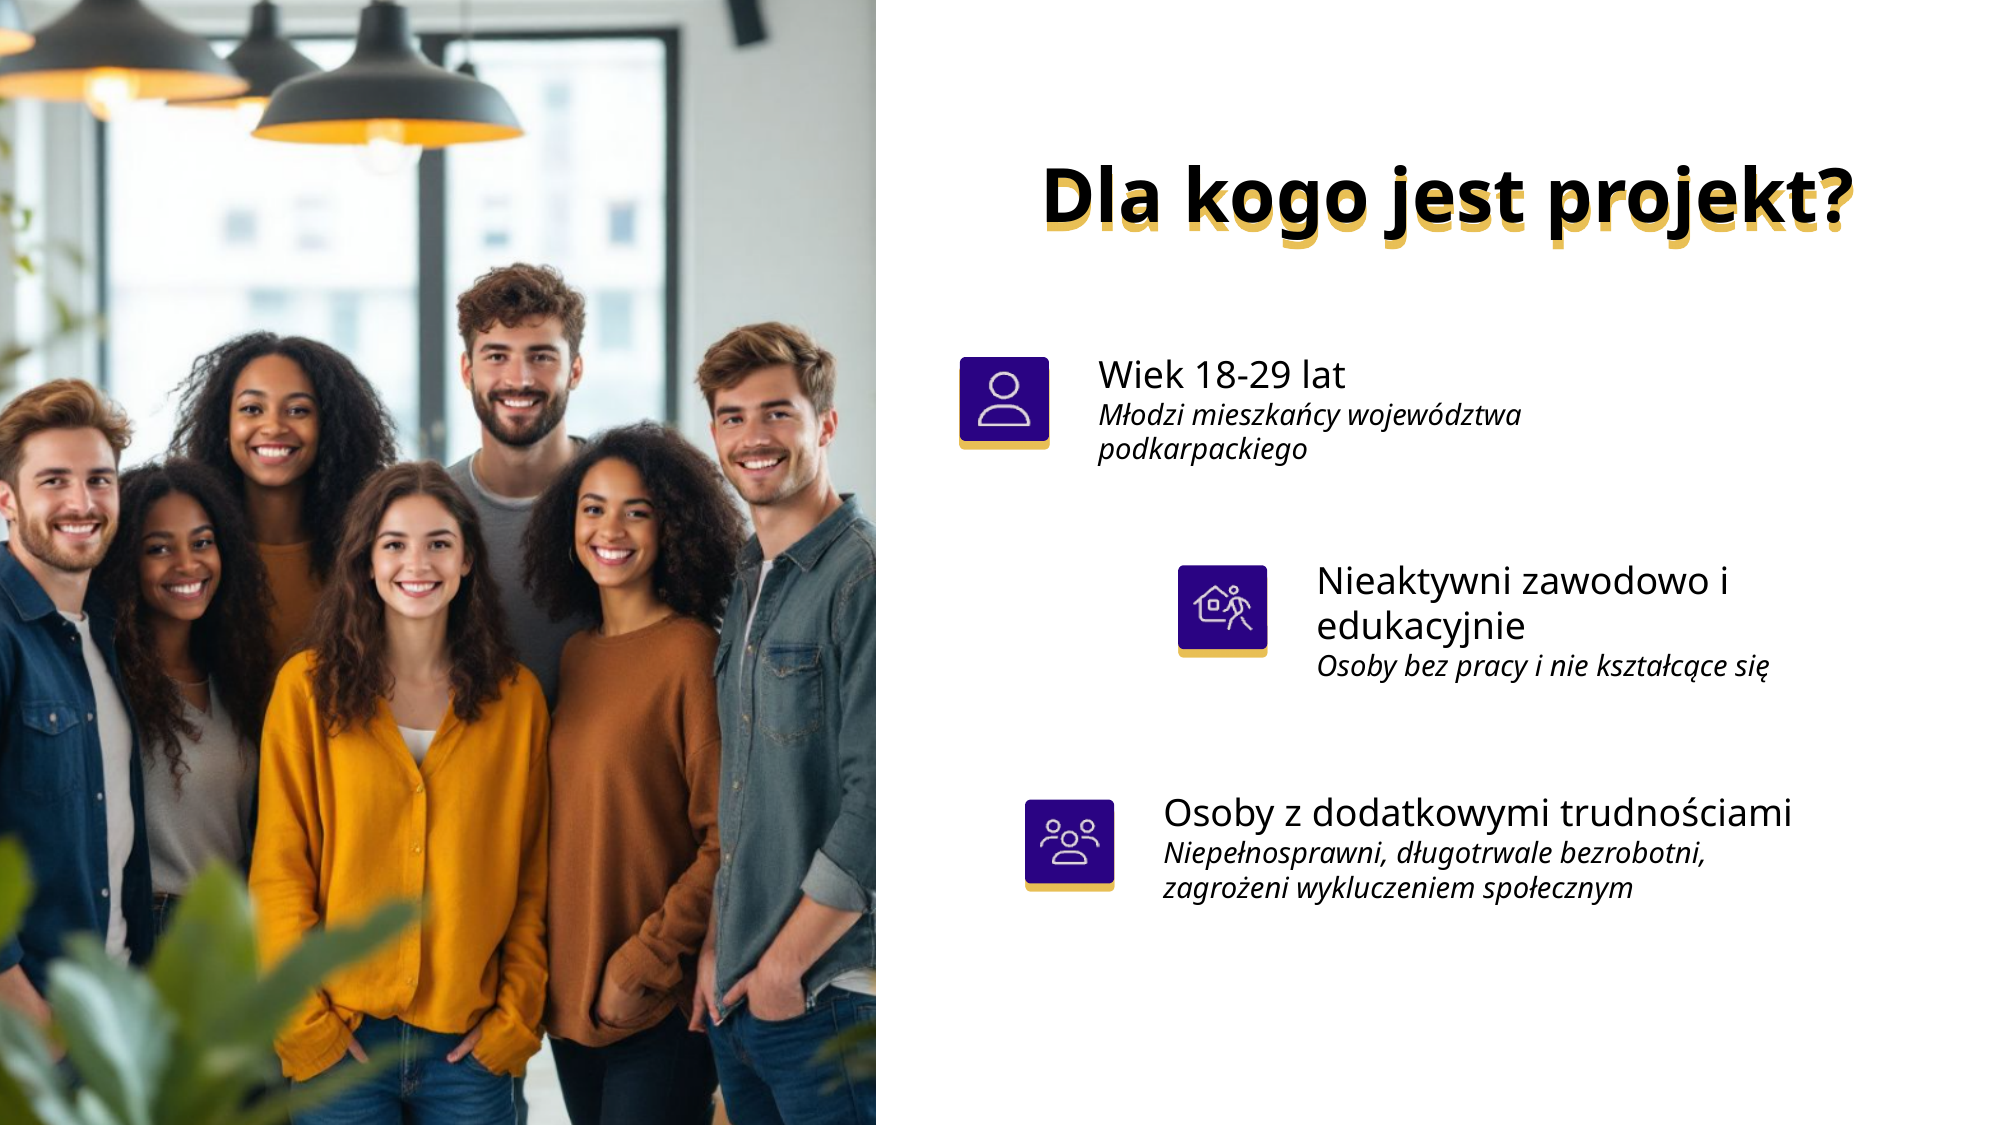

Dla kogo jest projekt?
Wiek 18-29 lat
Młodzi mieszkańcy województwa podkarpackiego
Nieaktywni zawodowo i edukacyjnie
Osoby bez pracy i nie kształcące się
Osoby z dodatkowymi trudnościami
Niepełnosprawni, długotrwale bezrobotni, zagrożeni wykluczeniem społecznym